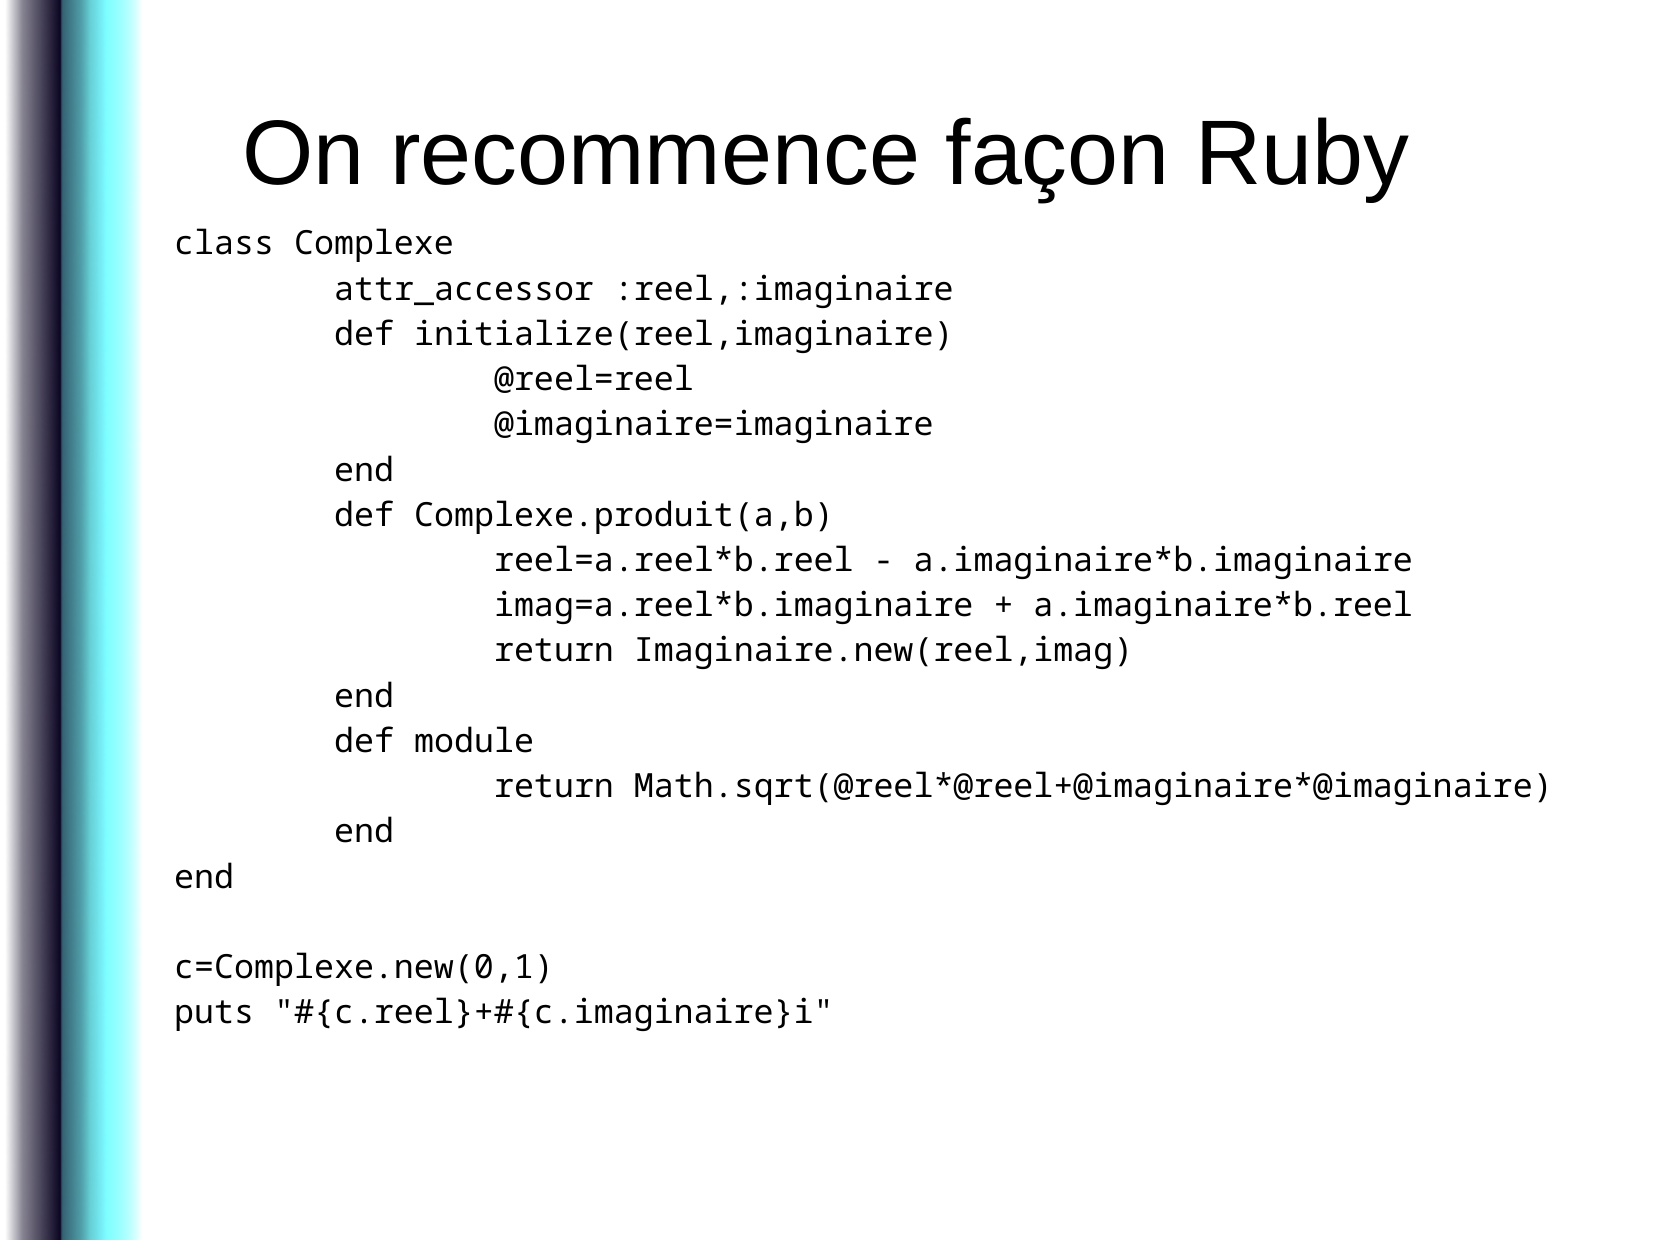

# On recommence façon Ruby
class Complexe
 attr_accessor :reel,:imaginaire
 def initialize(reel,imaginaire)
 @reel=reel
 @imaginaire=imaginaire
 end
 def Complexe.produit(a,b)
 reel=a.reel*b.reel - a.imaginaire*b.imaginaire
 imag=a.reel*b.imaginaire + a.imaginaire*b.reel
 return Imaginaire.new(reel,imag)
 end
 def module
 return Math.sqrt(@reel*@reel+@imaginaire*@imaginaire)
 end
end
c=Complexe.new(0,1)
puts "#{c.reel}+#{c.imaginaire}i"